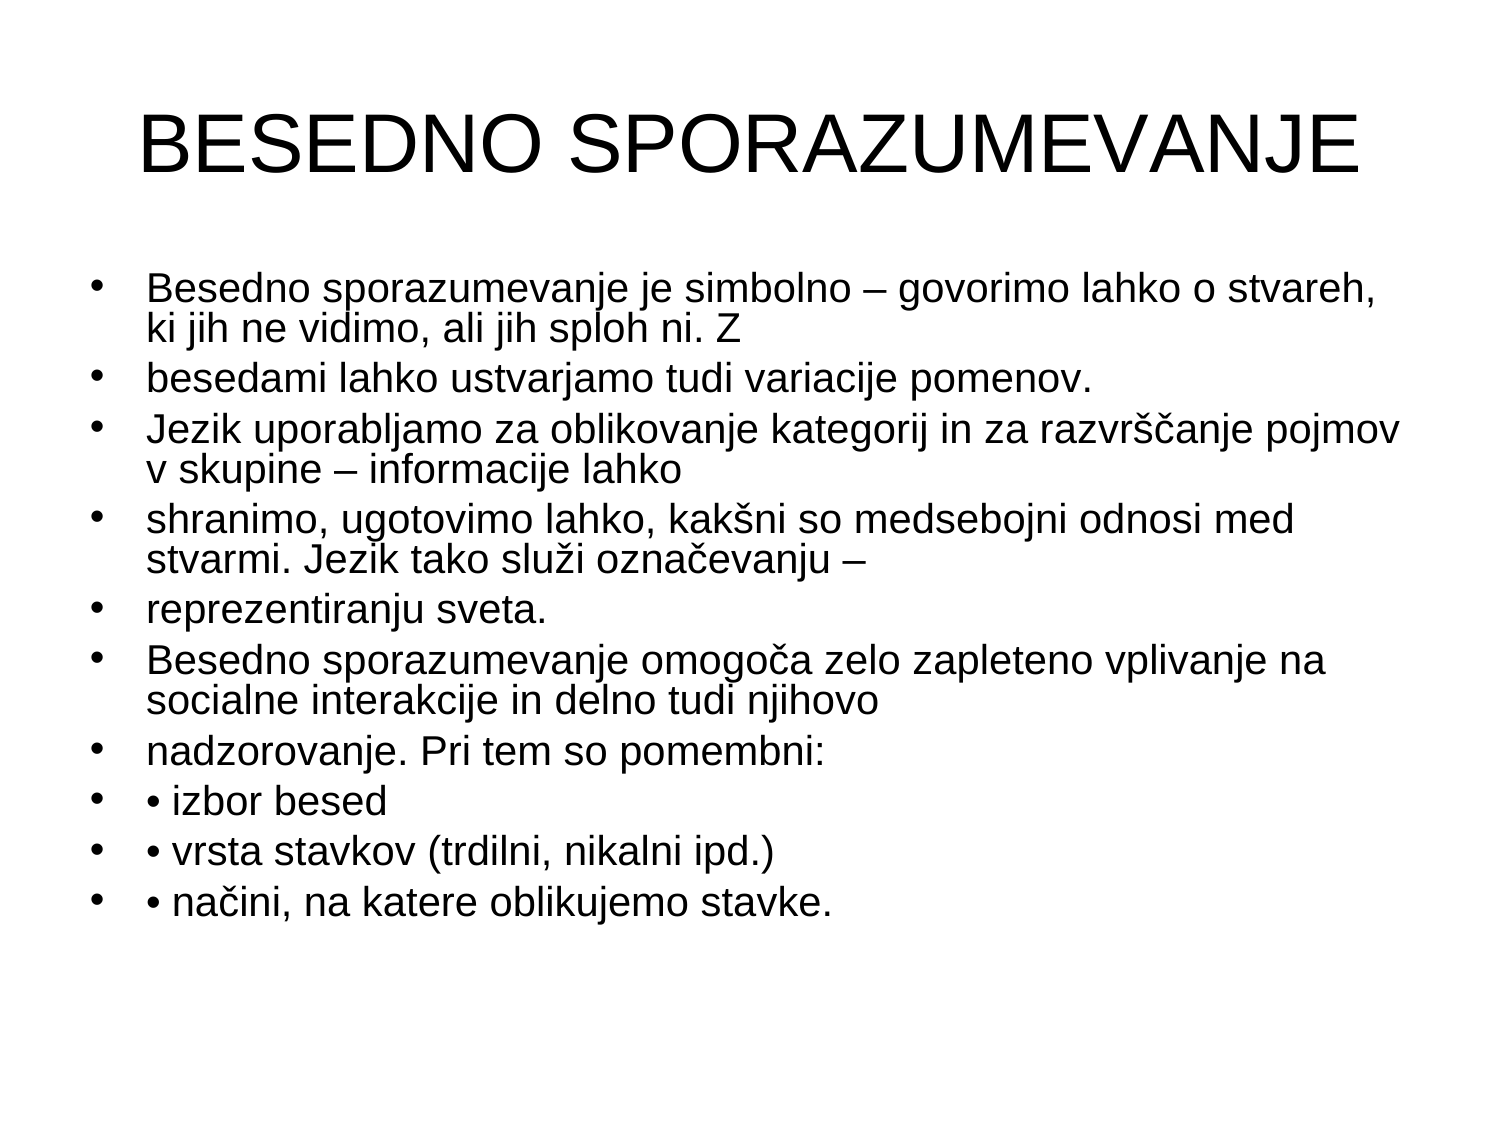

# BESEDNO SPORAZUMEVANJE
Besedno sporazumevanje je simbolno – govorimo lahko o stvareh, ki jih ne vidimo, ali jih sploh ni. Z
besedami lahko ustvarjamo tudi variacije pomenov.
Jezik uporabljamo za oblikovanje kategorij in za razvrščanje pojmov v skupine – informacije lahko
shranimo, ugotovimo lahko, kakšni so medsebojni odnosi med stvarmi. Jezik tako služi označevanju –
reprezentiranju sveta.
Besedno sporazumevanje omogoča zelo zapleteno vplivanje na socialne interakcije in delno tudi njihovo
nadzorovanje. Pri tem so pomembni:
• izbor besed
• vrsta stavkov (trdilni, nikalni ipd.)
• načini, na katere oblikujemo stavke.